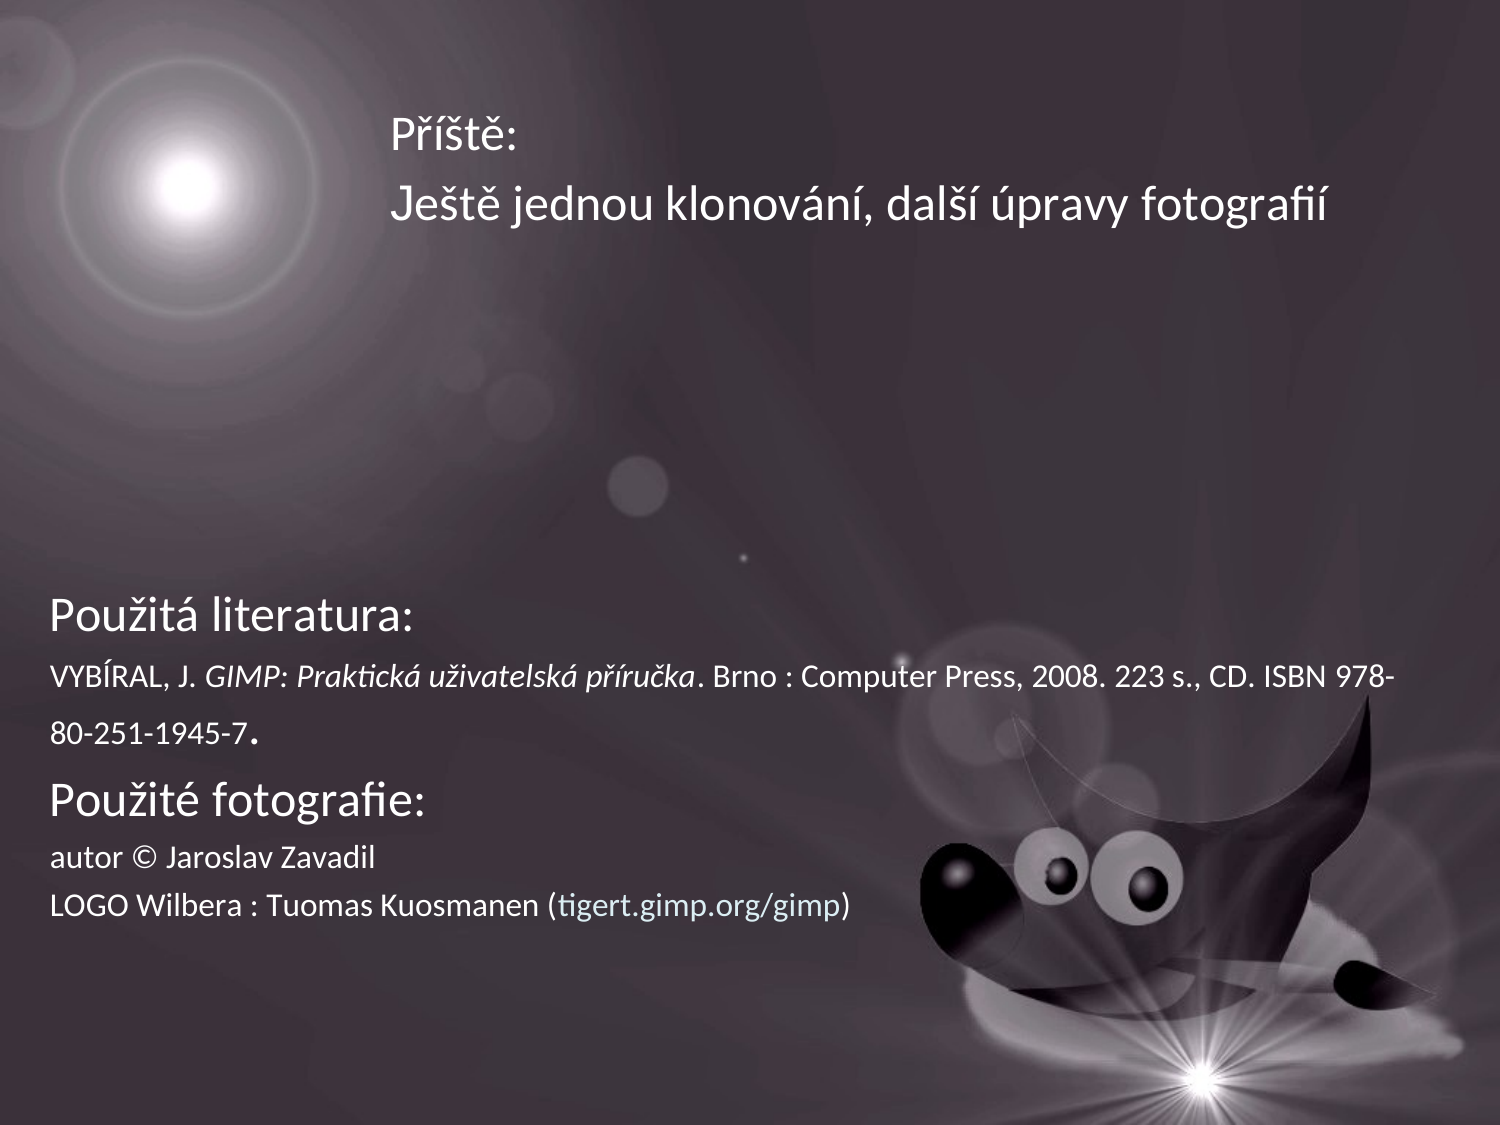

# Příště:
Ještě jednou klonování, další úpravy fotografií
Použitá literatura:
VYBÍRAL, J. GIMP: Praktická uživatelská příručka. Brno : Computer Press, 2008. 223 s., CD. ISBN 978-80-251-1945-7.
Použité fotografie:
autor © Jaroslav Zavadil
LOGO Wilbera : Tuomas Kuosmanen (tigert.gimp.org/gimp)